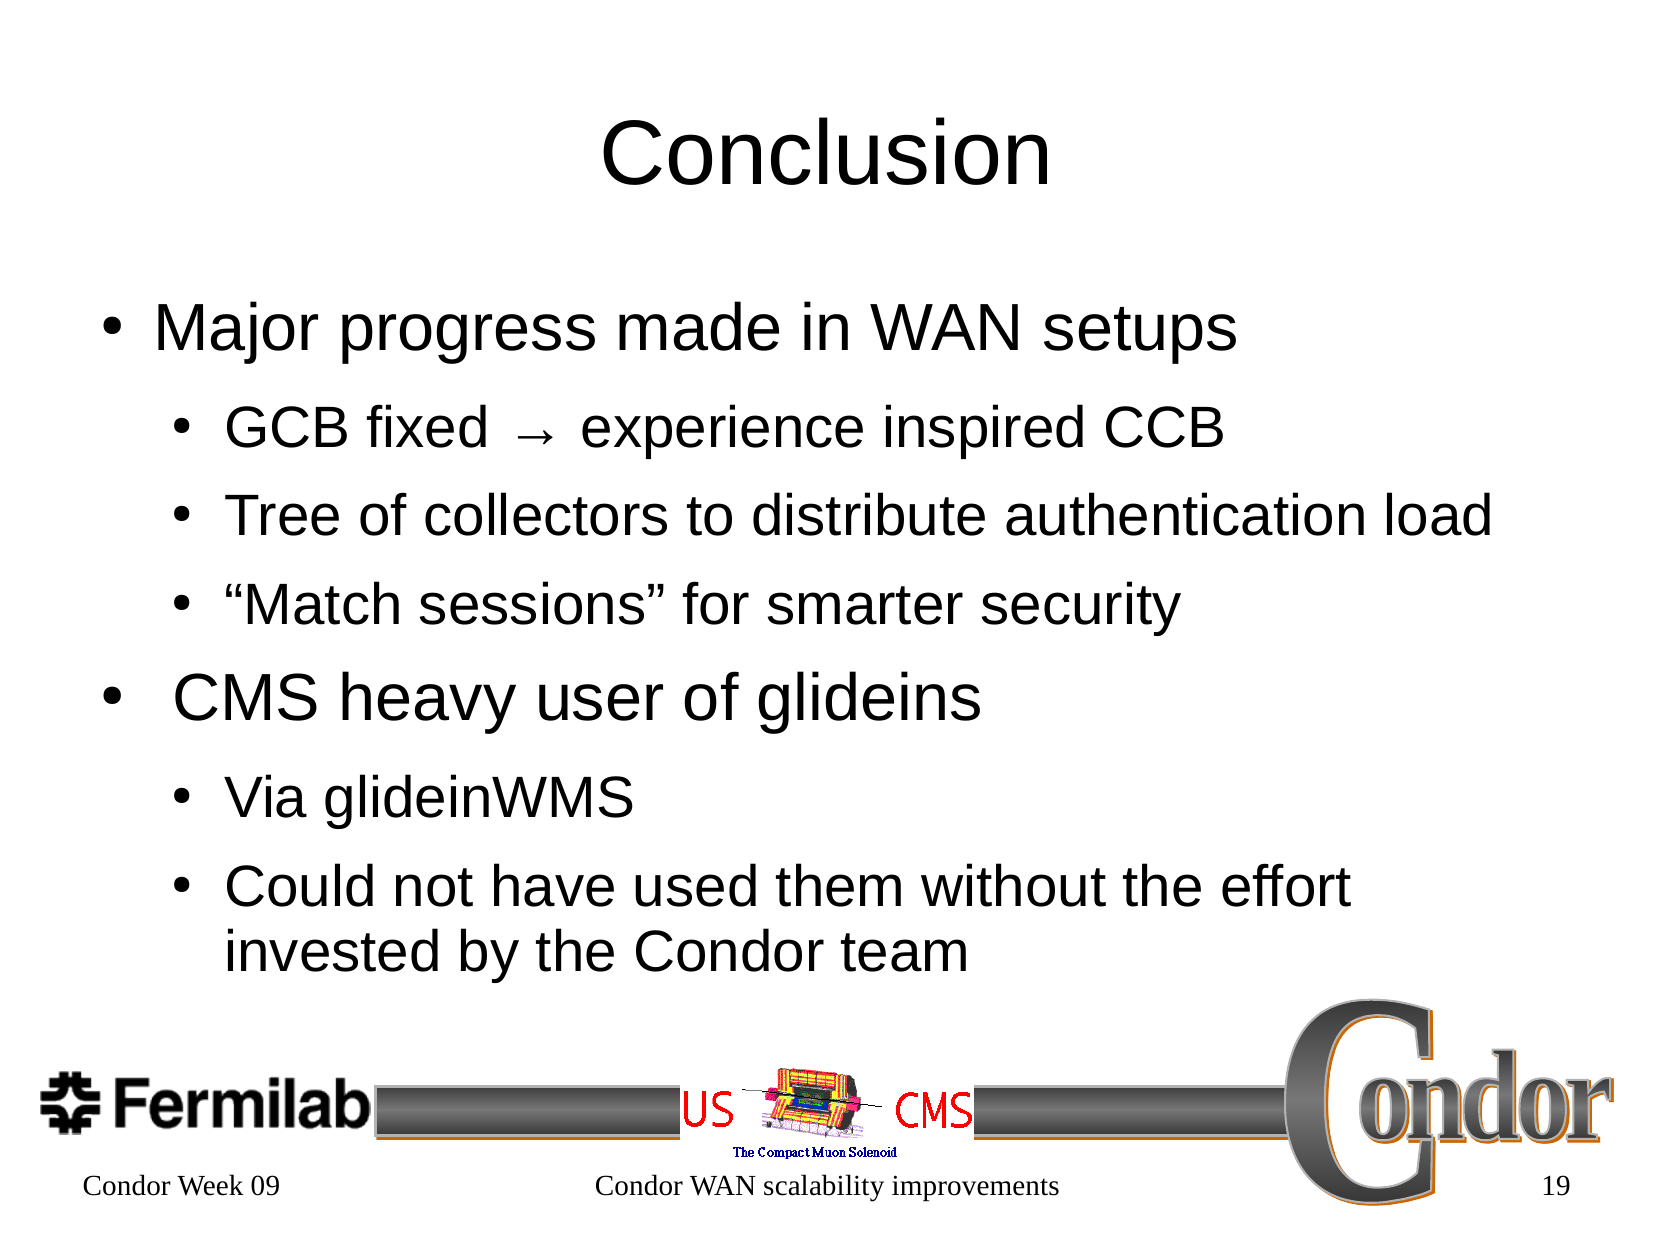

# Conclusion
Major progress made in WAN setups
GCB fixed → experience inspired CCB
Tree of collectors to distribute authentication load
“Match sessions” for smarter security
 CMS heavy user of glideins
Via glideinWMS
Could not have used them without the effort invested by the Condor team
Condor Week 09
Condor WAN scalability improvements
19